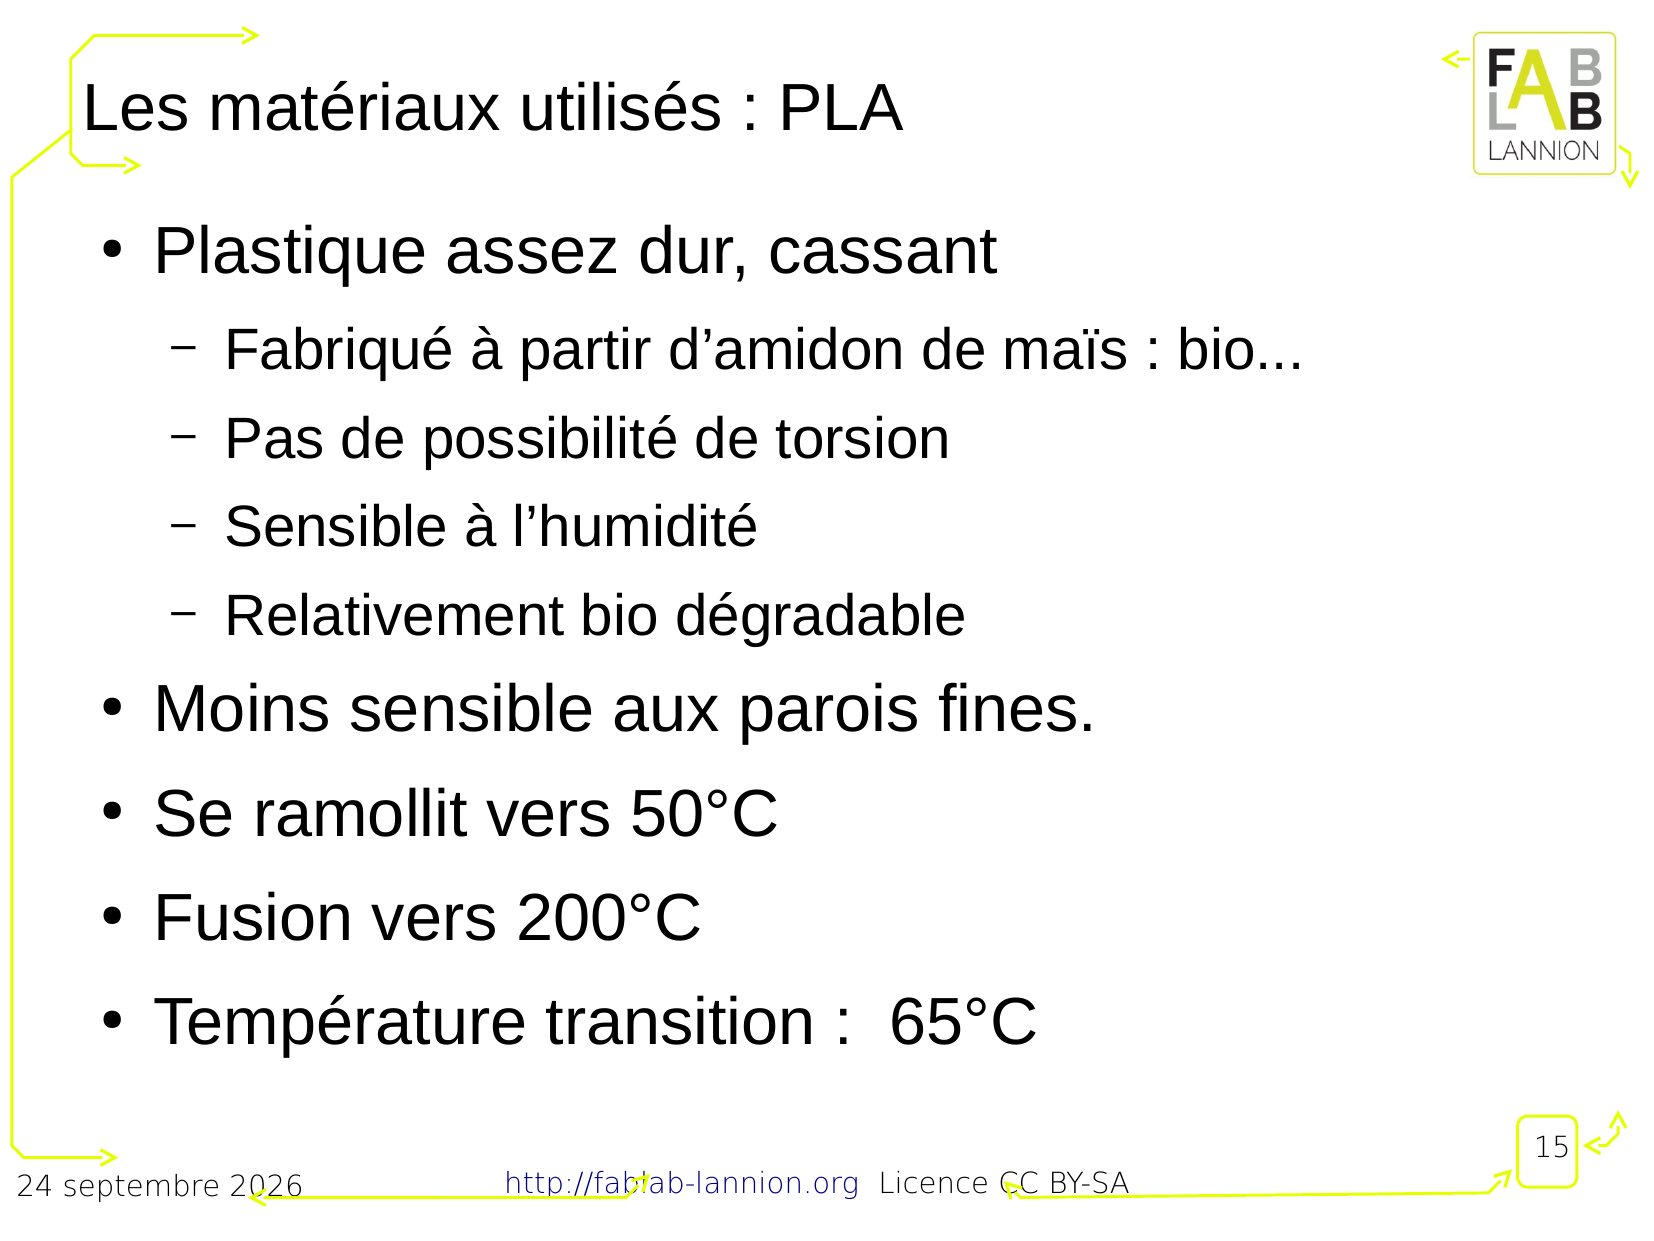

# Les matériaux utilisés : PLA
Plastique assez dur, cassant
Fabriqué à partir d’amidon de maïs : bio...
Pas de possibilité de torsion
Sensible à l’humidité
Relativement bio dégradable
Moins sensible aux parois fines.
Se ramollit vers 50°C
Fusion vers 200°C
Température transition : 65°C
15